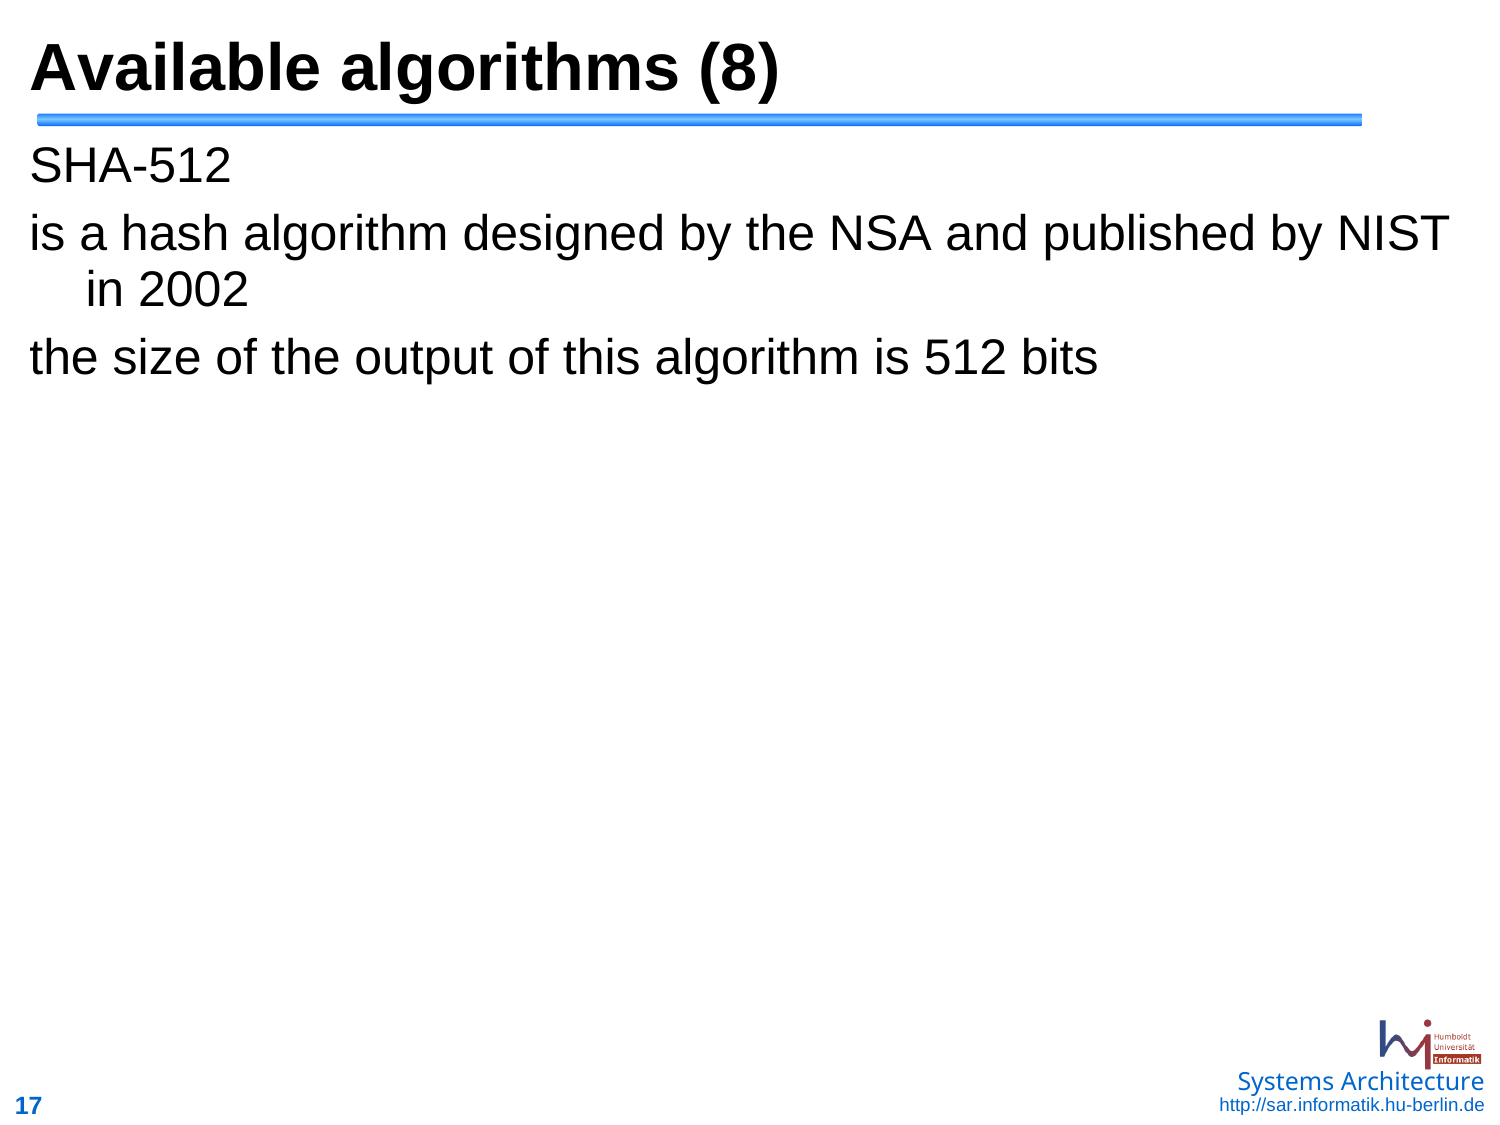

# Available algorithms (8)
SHA-512
is a hash algorithm designed by the NSA and published by NIST in 2002
the size of the output of this algorithm is 512 bits